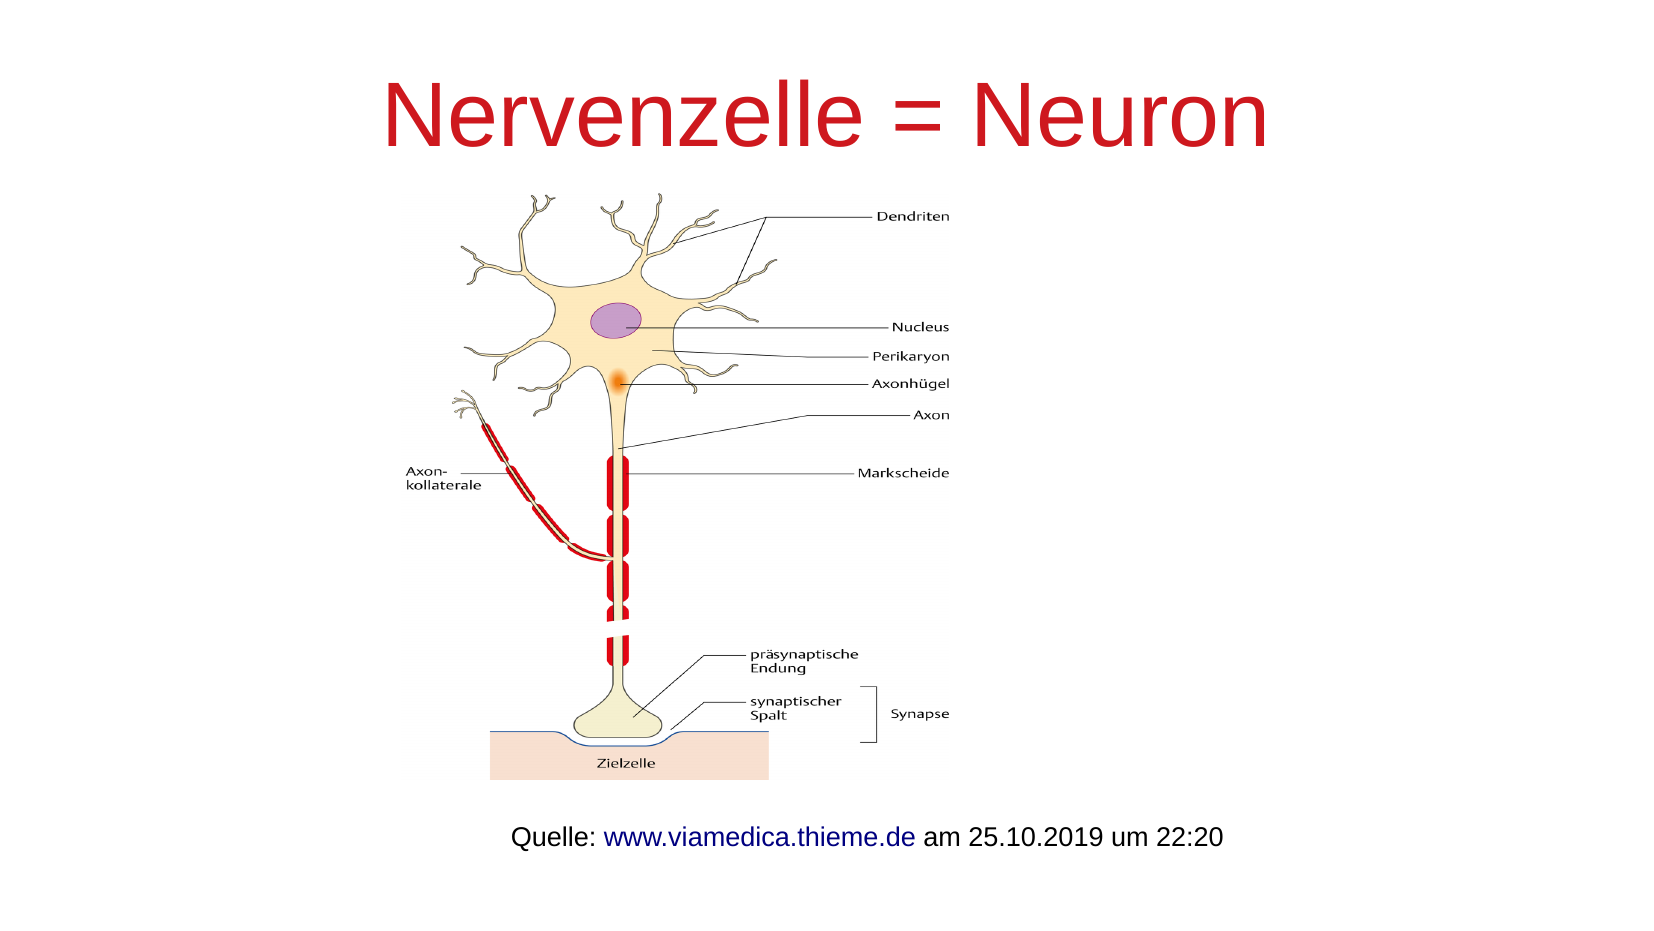

# Nervenzelle = Neuron
Quelle: www.viamedica.thieme.de am 25.10.2019 um 22:20